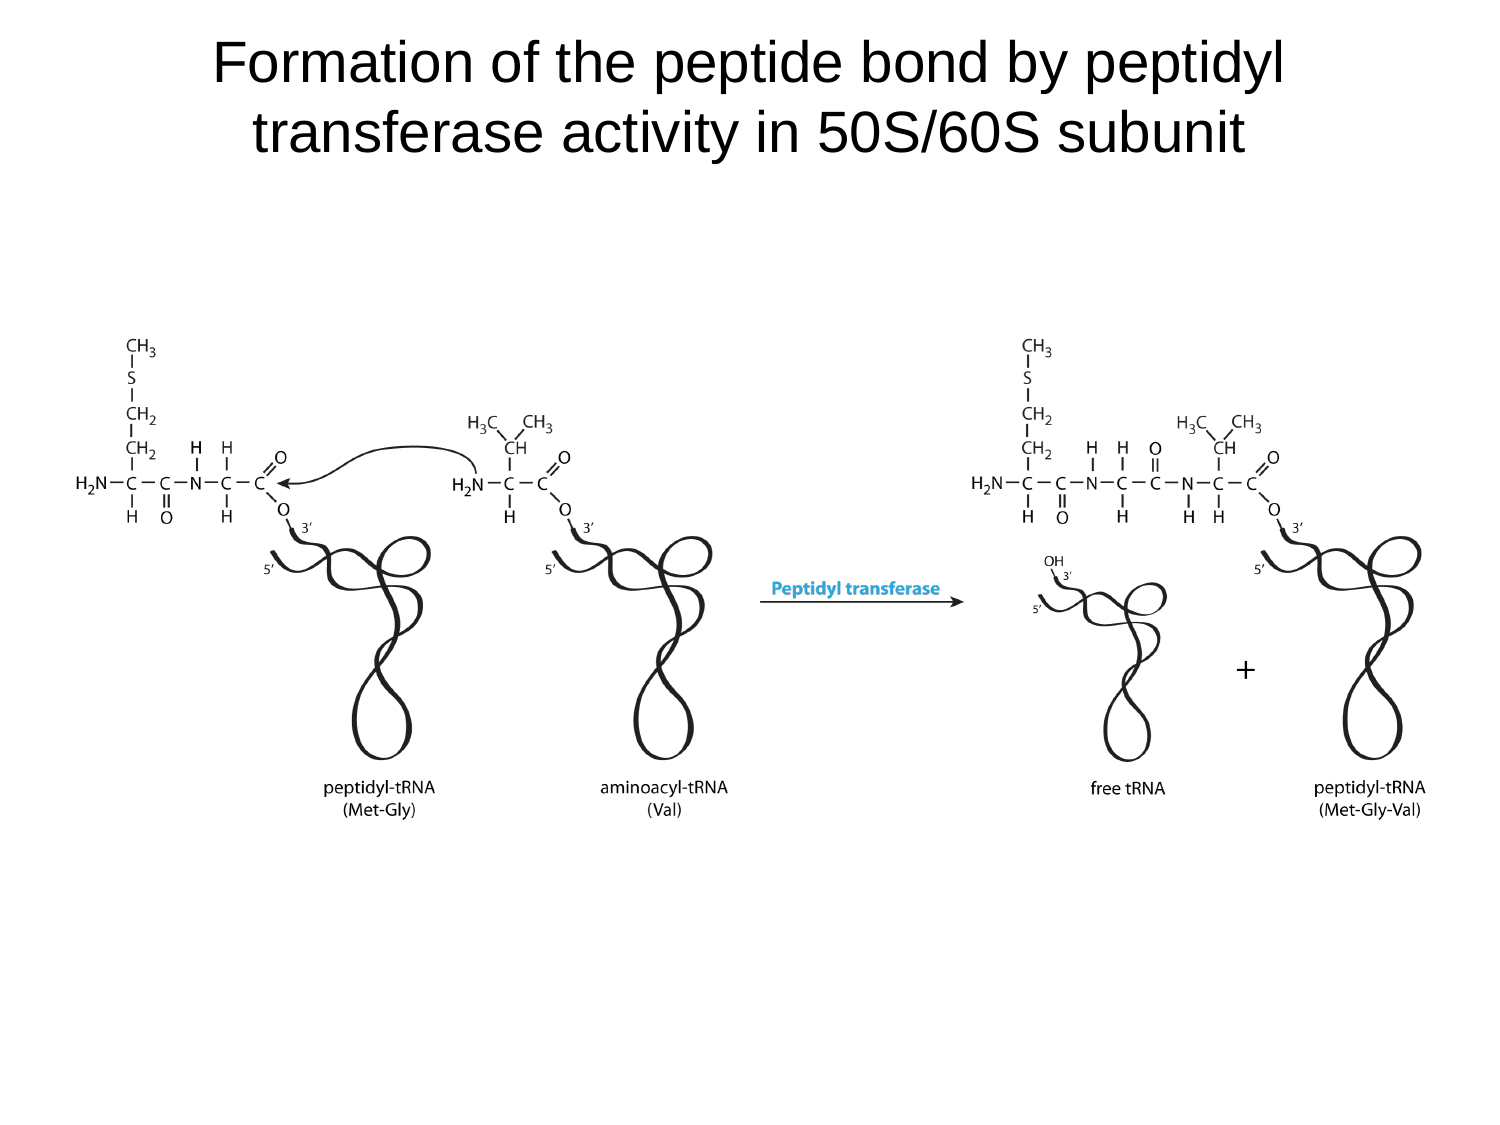

# Formation of the peptide bond by peptidyl transferase activity in 50S/60S subunit